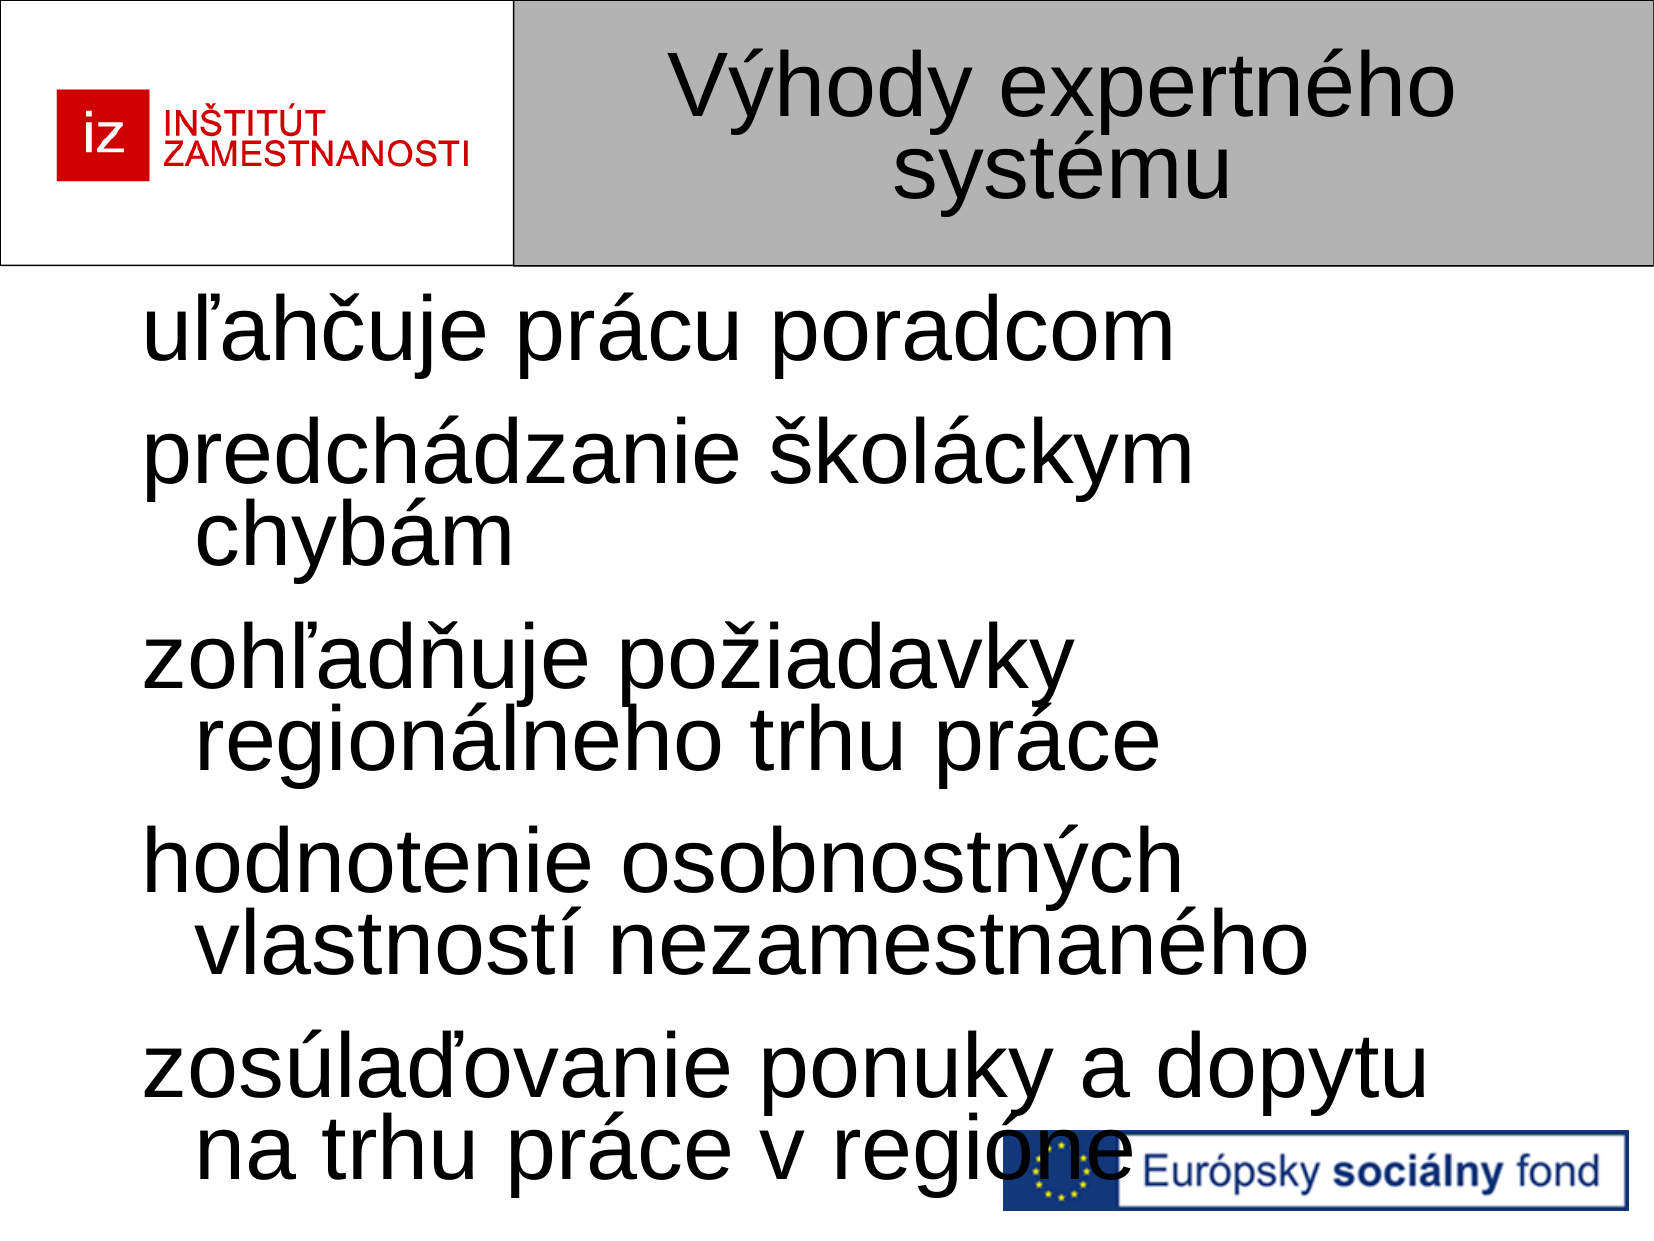

# Výhody expertného systému
uľahčuje prácu poradcom
predchádzanie školáckym chybám
zohľadňuje požiadavky regionálneho trhu práce
hodnotenie osobnostných vlastností nezamestnaného
zosúlaďovanie ponuky a dopytu na trhu práce v regióne